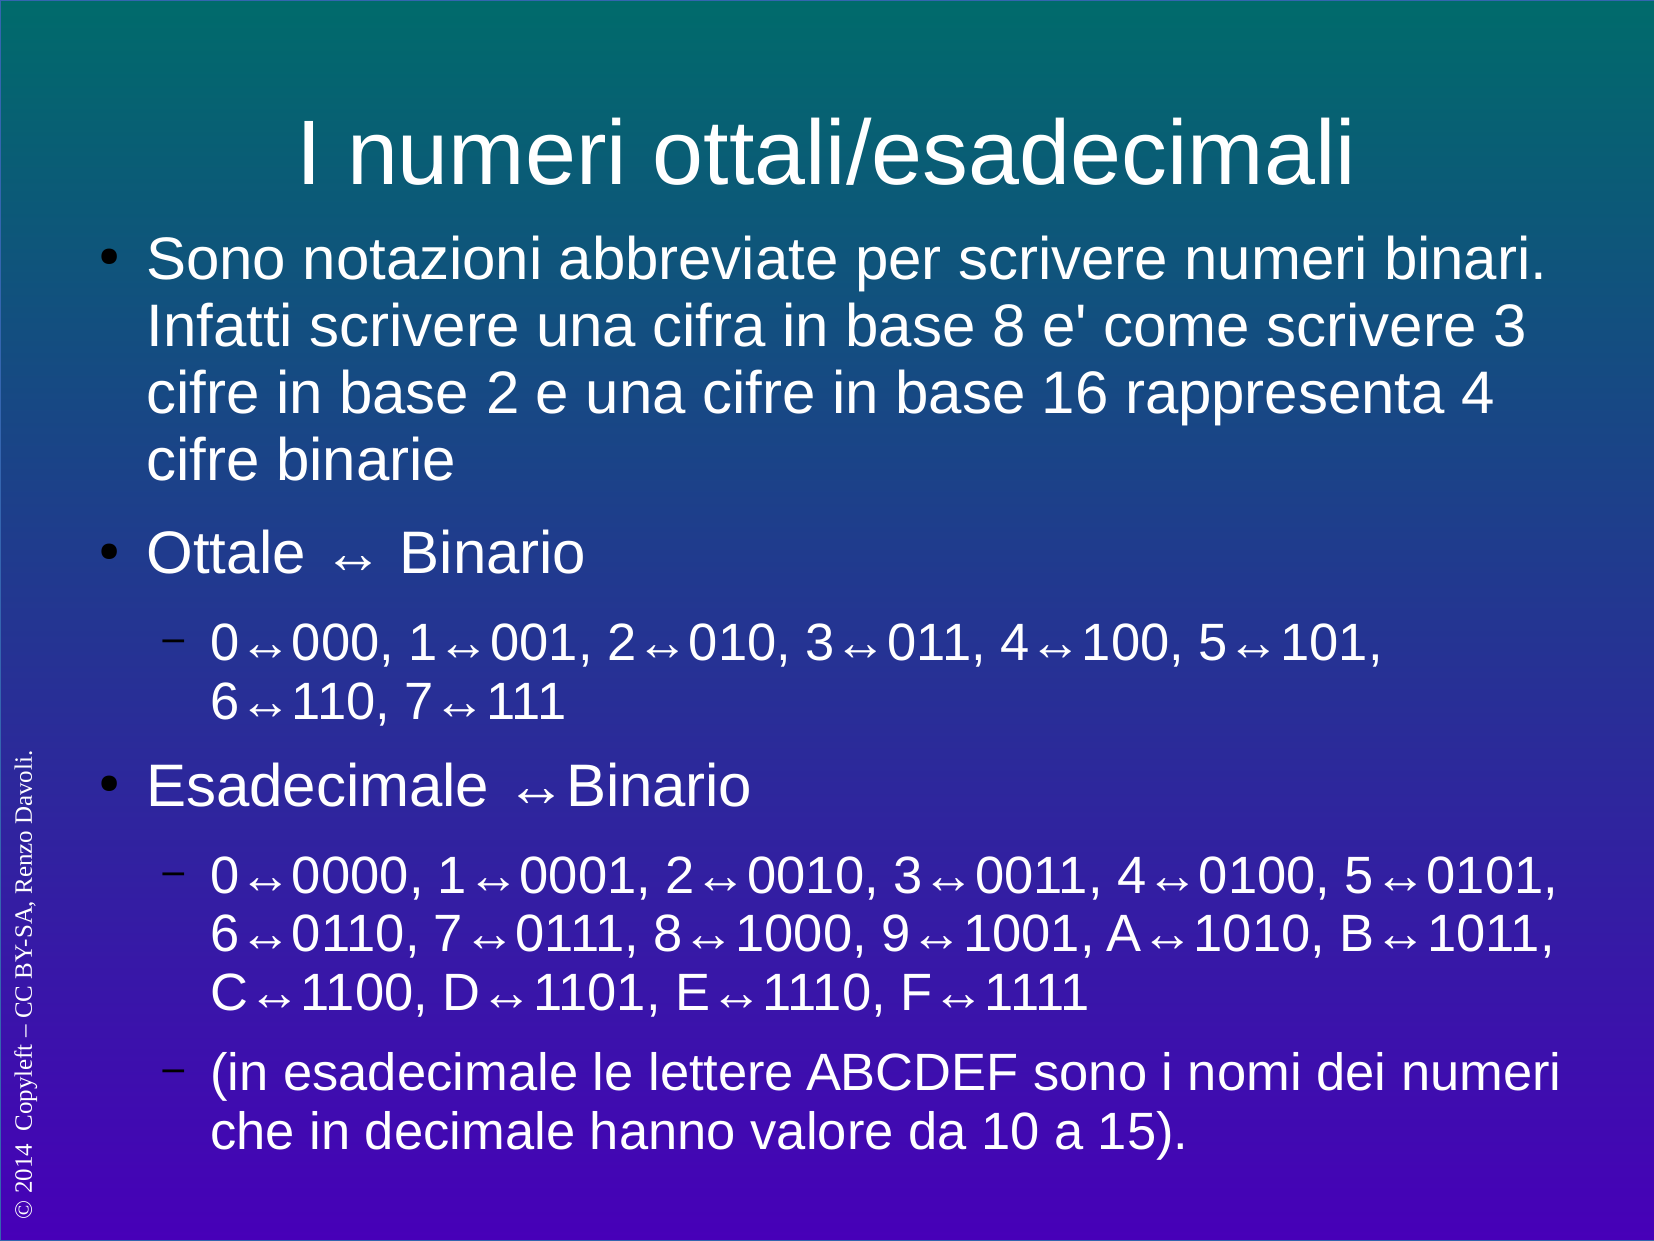

# I numeri ottali/esadecimali
Sono notazioni abbreviate per scrivere numeri binari. Infatti scrivere una cifra in base 8 e' come scrivere 3 cifre in base 2 e una cifre in base 16 rappresenta 4 cifre binarie
Ottale ↔ Binario
0↔000, 1↔001, 2↔010, 3↔011, 4↔100, 5↔101, 6↔110, 7↔111
Esadecimale ↔Binario
0↔0000, 1↔0001, 2↔0010, 3↔0011, 4↔0100, 5↔0101, 6↔0110, 7↔0111, 8↔1000, 9↔1001, A↔1010, B↔1011, C↔1100, D↔1101, E↔1110, F↔1111
(in esadecimale le lettere ABCDEF sono i nomi dei numeri che in decimale hanno valore da 10 a 15).